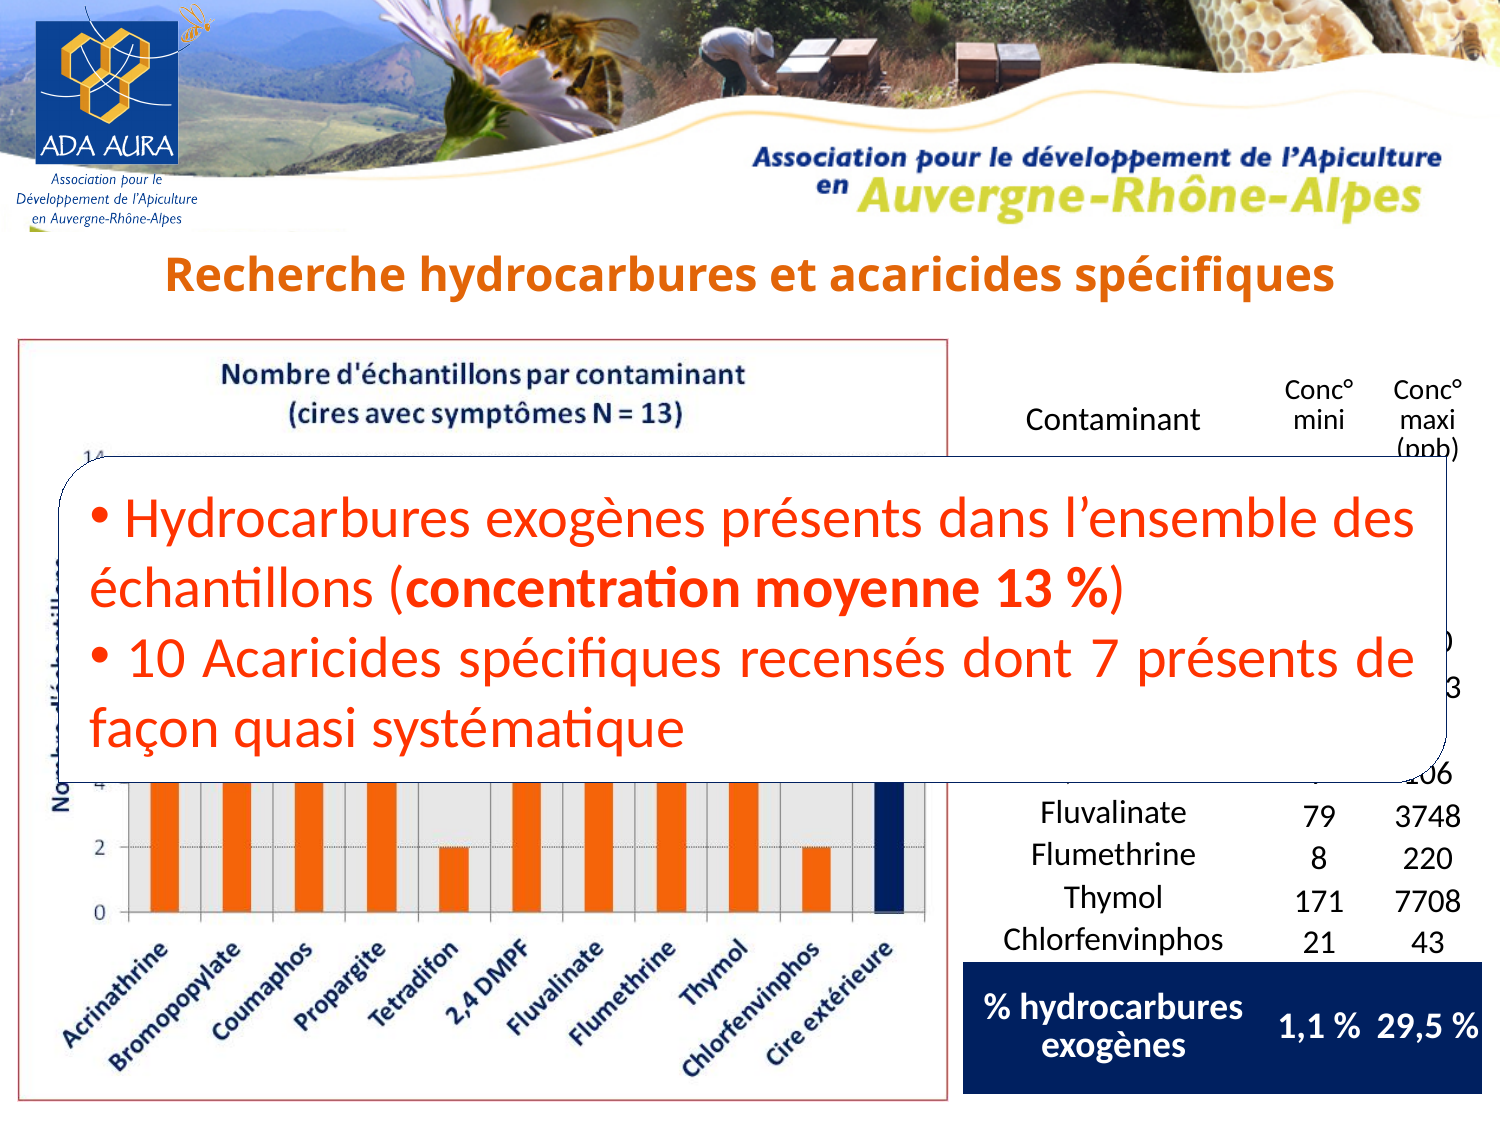

# Recherche hydrocarbures et acaricides spécifiques
| Contaminant | Conc° mini (ppb) | Conc° maxi (ppb) |
| --- | --- | --- |
| Acrinathrine | 7 | 71 |
| Bromopopylate | 3 | 23 |
| Coumaphos | 7 | 690 |
| Propargite | 18 | 1413 |
| Tetradifon | 17 | 18 |
| 2,4 DMPF | 7 | 106 |
| Fluvalinate | 79 | 3748 |
| Flumethrine | 8 | 220 |
| Thymol | 171 | 7708 |
| Chlorfenvinphos | 21 | 43 |
| % hydrocarbures exogènes | 1,1 % | 29,5 % |
 Hydrocarbures exogènes présents dans l’ensemble des échantillons (concentration moyenne 13 %)
 10 Acaricides spécifiques recensés dont 7 présents de façon quasi systématique